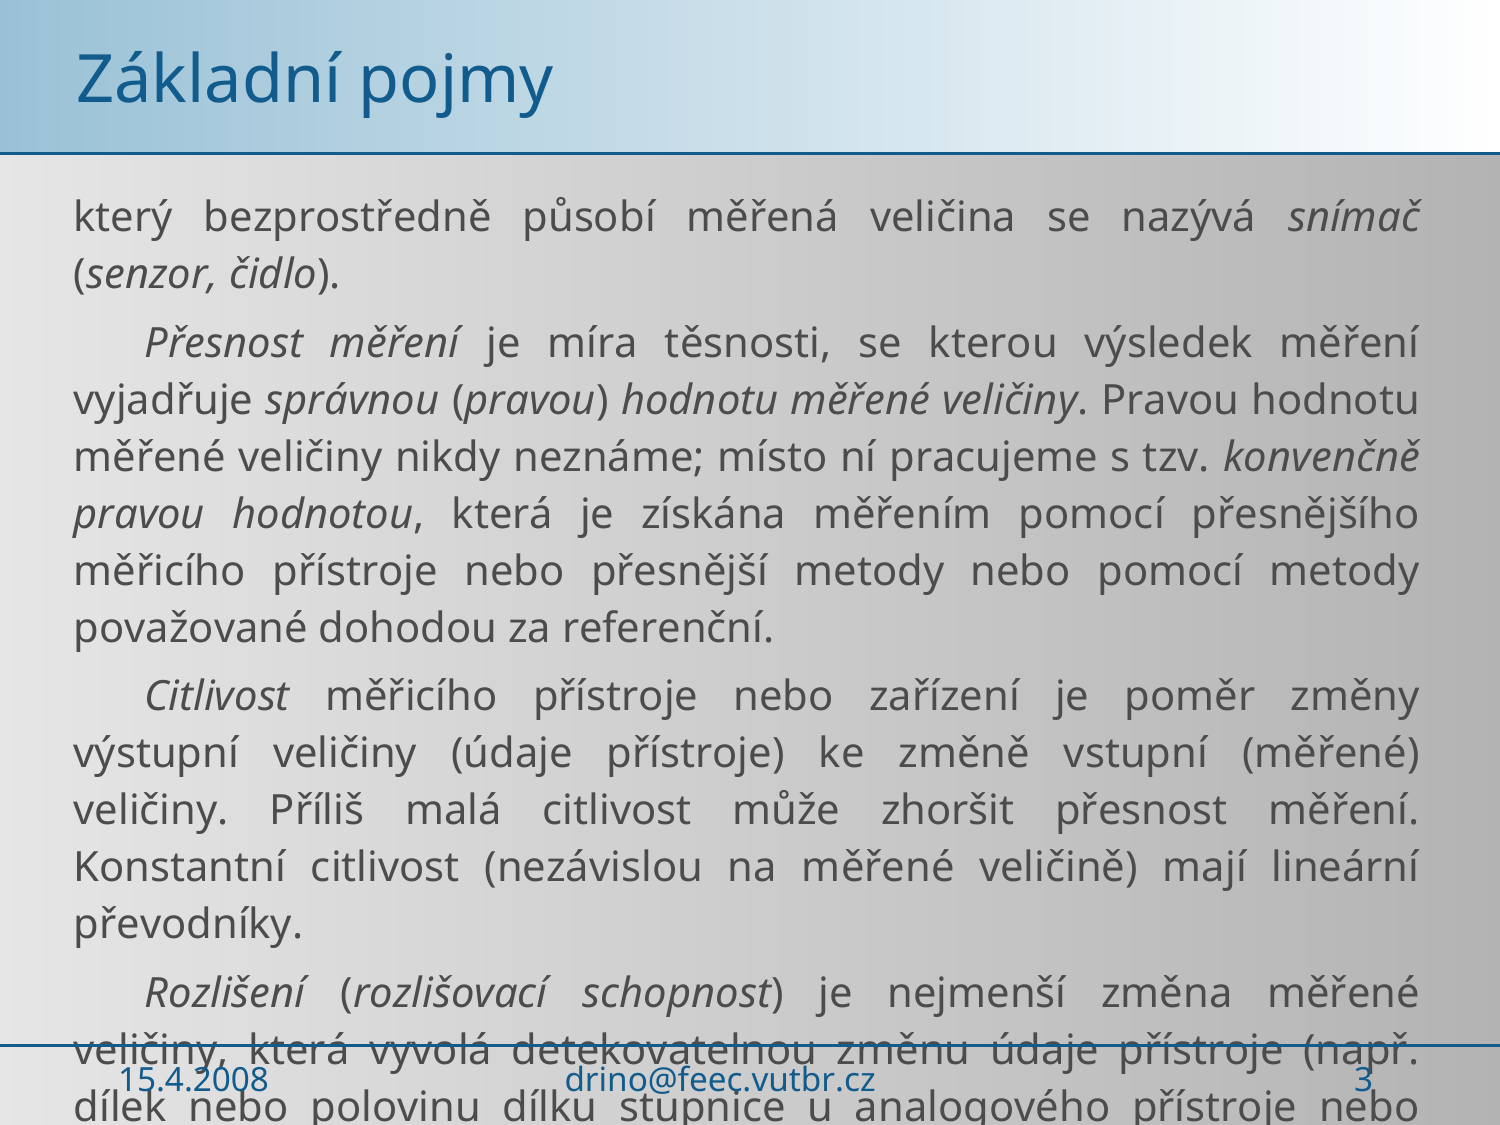

# Základní pojmy
který bezprostředně působí měřená veličina se nazývá snímač (senzor, čidlo).
Přesnost měření je míra těsnosti, se kterou výsledek měření vyjadřuje správnou (pravou) hodnotu měřené veličiny. Pravou hodnotu měřené veličiny nikdy neznáme; místo ní pracujeme s tzv. konvenčně pravou hodnotou, která je získána měřením pomocí přesnějšího měřicího přístroje nebo přesnější metody nebo pomocí metody považované dohodou za referenční.
Citlivost měřicího přístroje nebo zařízení je poměr změny výstupní veličiny (údaje přístroje) ke změně vstupní (měřené) veličiny. Příliš malá citlivost může zhoršit přesnost měření. Konstantní citlivost (nezávislou na měřené veličině) mají lineární převodníky.
Rozlišení (rozlišovací schopnost) je nejmenší změna měřené veličiny, která vyvolá detekovatelnou změnu údaje přístroje (např. dílek nebo polovinu dílku stupnice u analogového přístroje nebo změnu posledního místa číslicového zobrazovače o jedničku u číslicových přístrojů).
15.4.2008
drino@feec.vutbr.cz